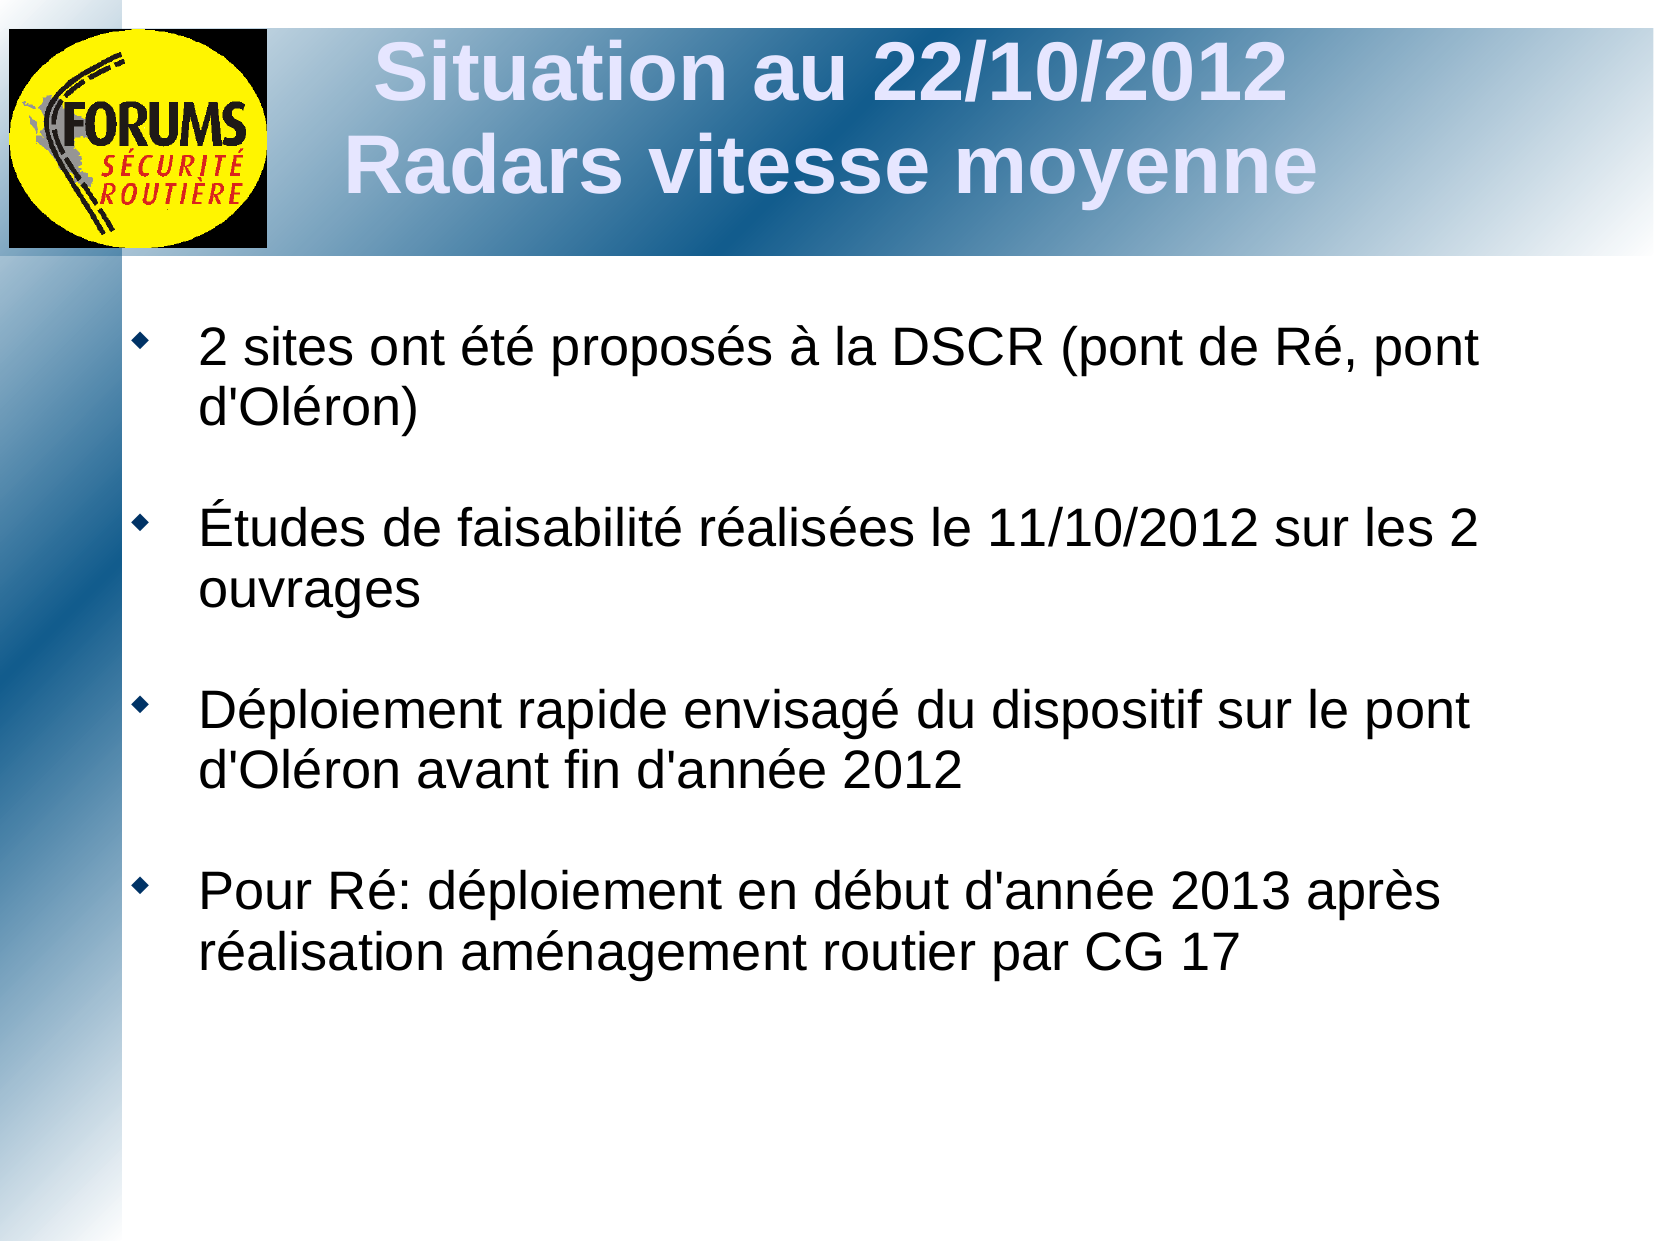

# Situation au 22/10/2012 Radars vitesse moyenne
2 sites ont été proposés à la DSCR (pont de Ré, pont d'Oléron)
Études de faisabilité réalisées le 11/10/2012 sur les 2 ouvrages
Déploiement rapide envisagé du dispositif sur le pont d'Oléron avant fin d'année 2012
Pour Ré: déploiement en début d'année 2013 après réalisation aménagement routier par CG 17